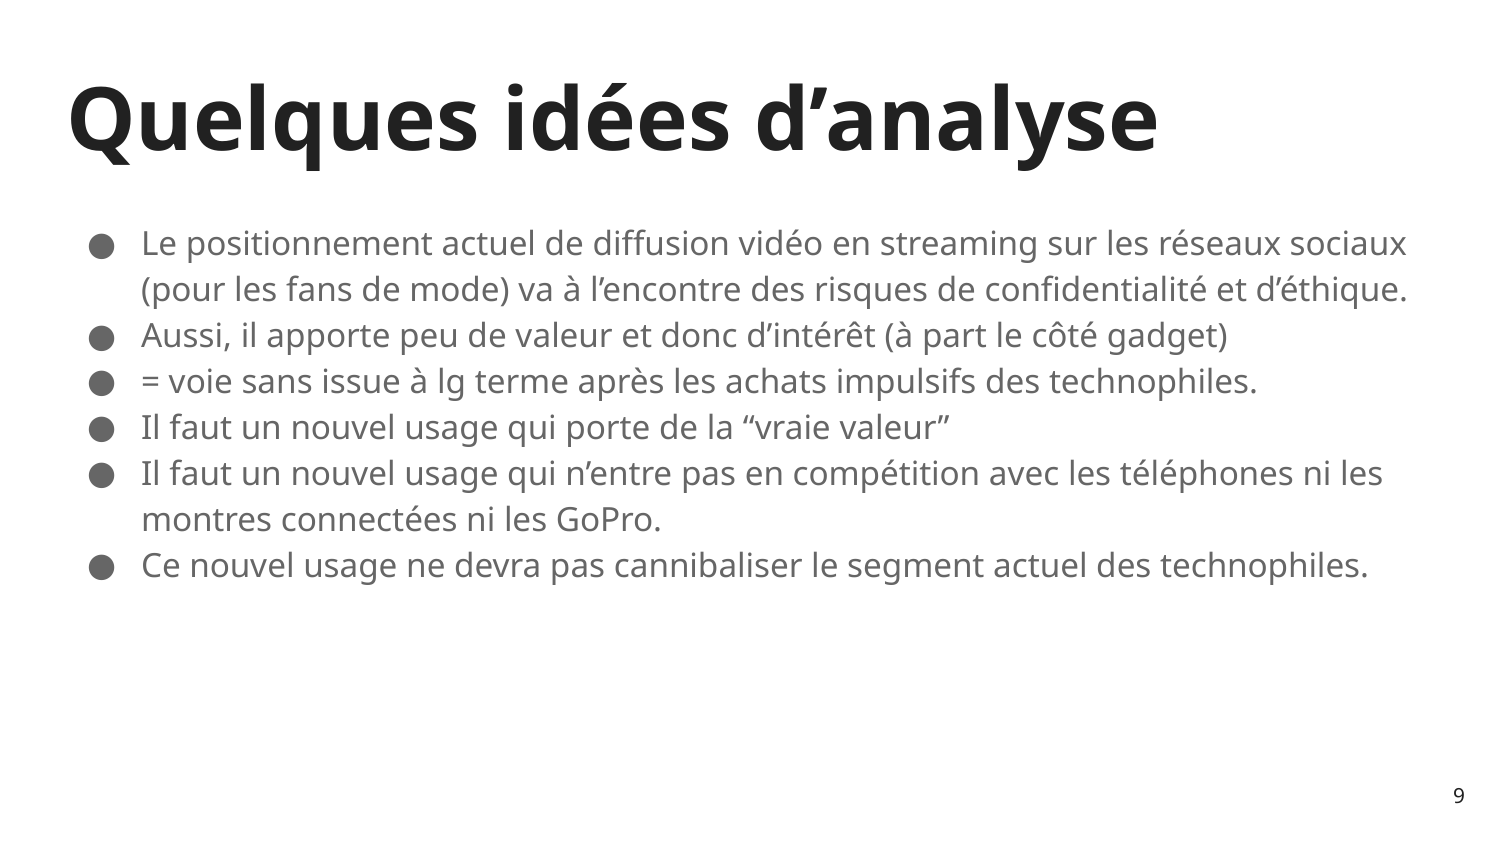

# Quelques idées d’analyse
Le positionnement actuel de diffusion vidéo en streaming sur les réseaux sociaux (pour les fans de mode) va à l’encontre des risques de confidentialité et d’éthique.
Aussi, il apporte peu de valeur et donc d’intérêt (à part le côté gadget)
= voie sans issue à lg terme après les achats impulsifs des technophiles.
Il faut un nouvel usage qui porte de la “vraie valeur”
Il faut un nouvel usage qui n’entre pas en compétition avec les téléphones ni les montres connectées ni les GoPro.
Ce nouvel usage ne devra pas cannibaliser le segment actuel des technophiles.